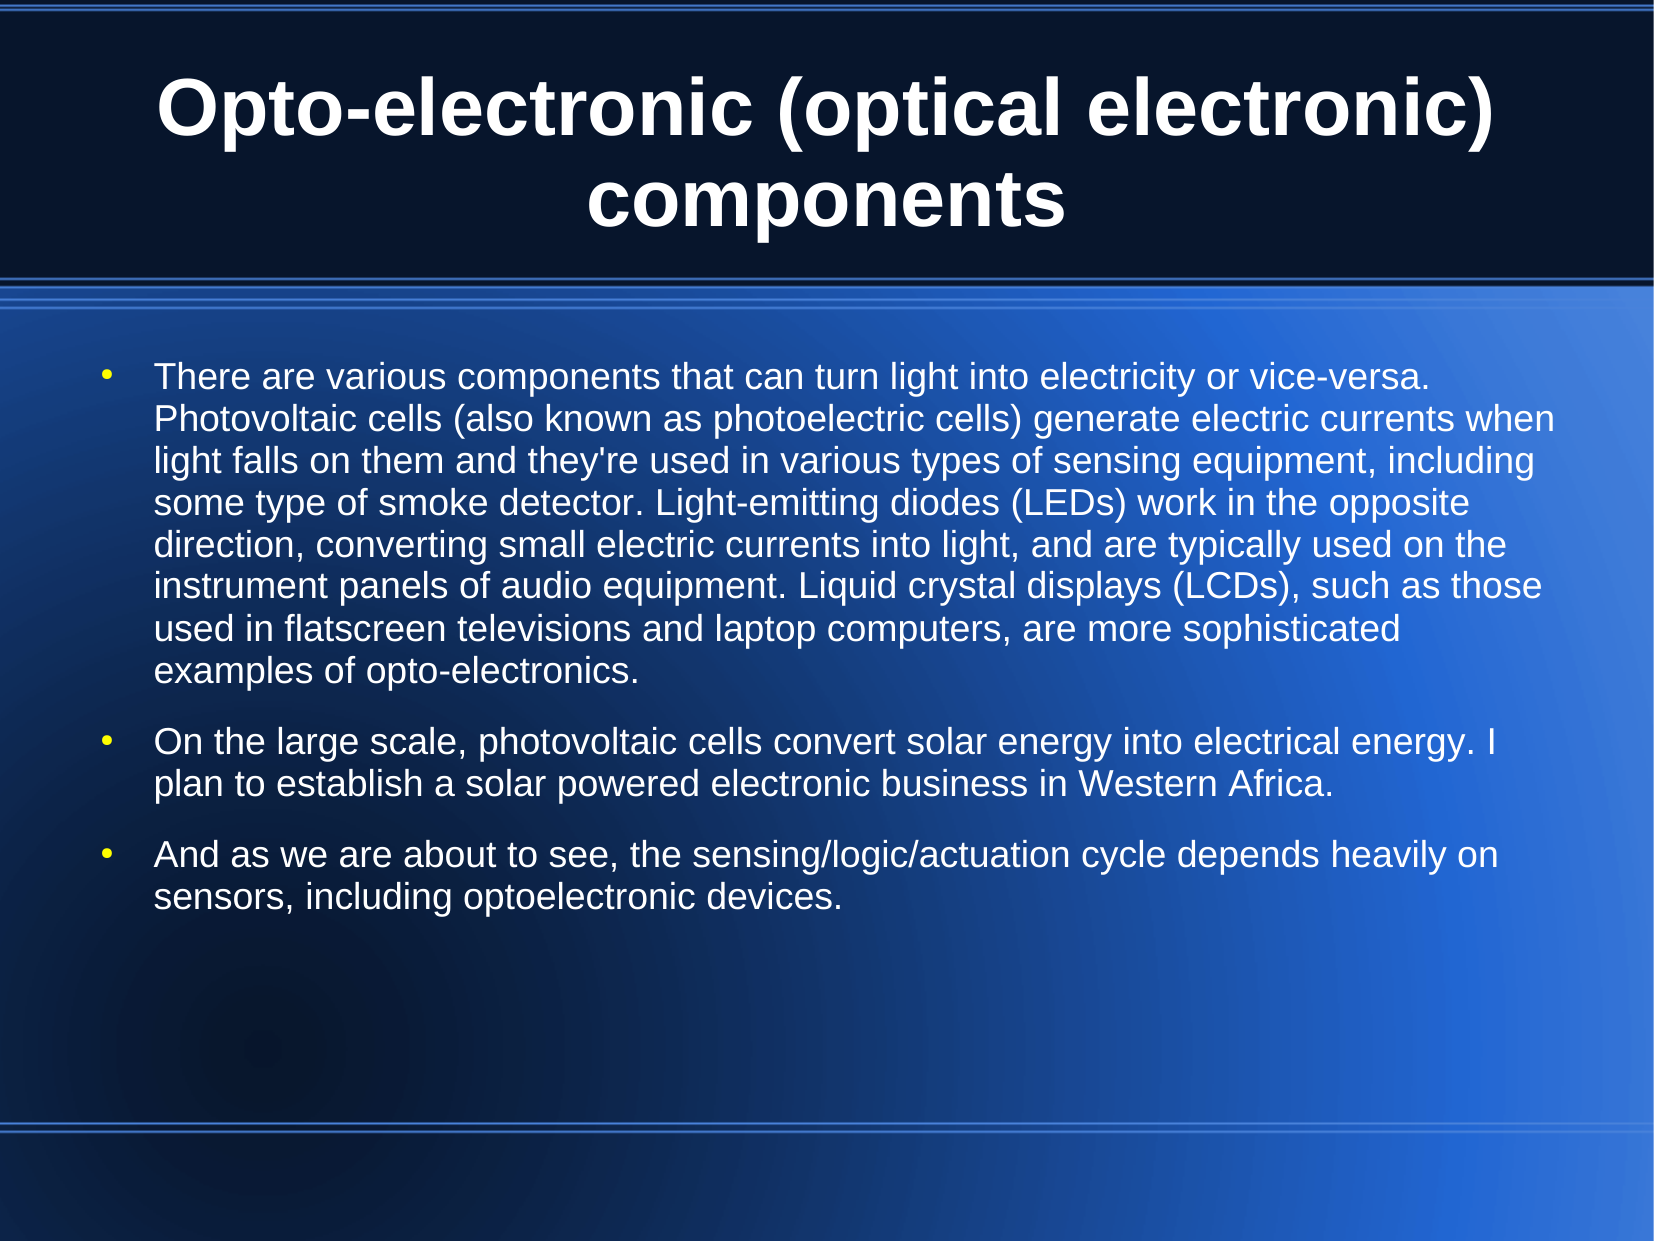

# Opto-electronic (optical electronic) components
There are various components that can turn light into electricity or vice-versa. Photovoltaic cells (also known as photoelectric cells) generate electric currents when light falls on them and they're used in various types of sensing equipment, including some type of smoke detector. Light-emitting diodes (LEDs) work in the opposite direction, converting small electric currents into light, and are typically used on the instrument panels of audio equipment. Liquid crystal displays (LCDs), such as those used in flatscreen televisions and laptop computers, are more sophisticated examples of opto-electronics.
On the large scale, photovoltaic cells convert solar energy into electrical energy. I plan to establish a solar powered electronic business in Western Africa.
And as we are about to see, the sensing/logic/actuation cycle depends heavily on sensors, including optoelectronic devices.